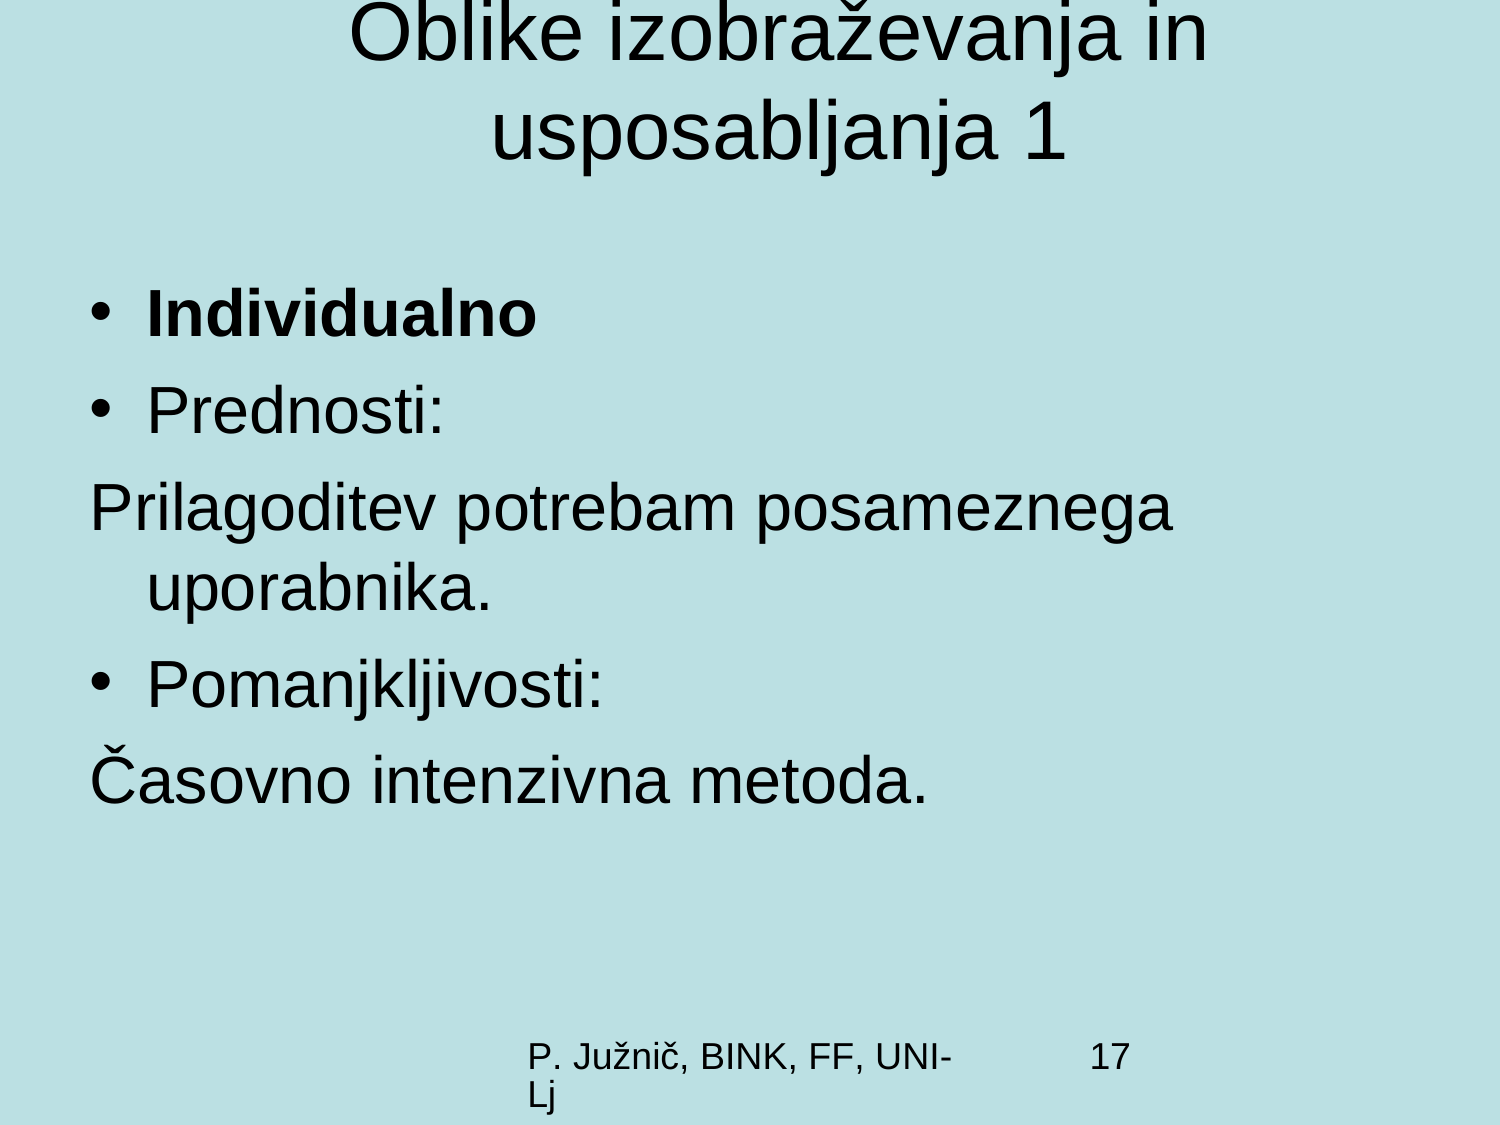

# Oblike izobraževanja in usposabljanja 1
Individualno
Prednosti:
Prilagoditev potrebam posameznega uporabnika.
Pomanjkljivosti:
Časovno intenzivna metoda.
P. Južnič, BINK, FF, UNI-Lj
17